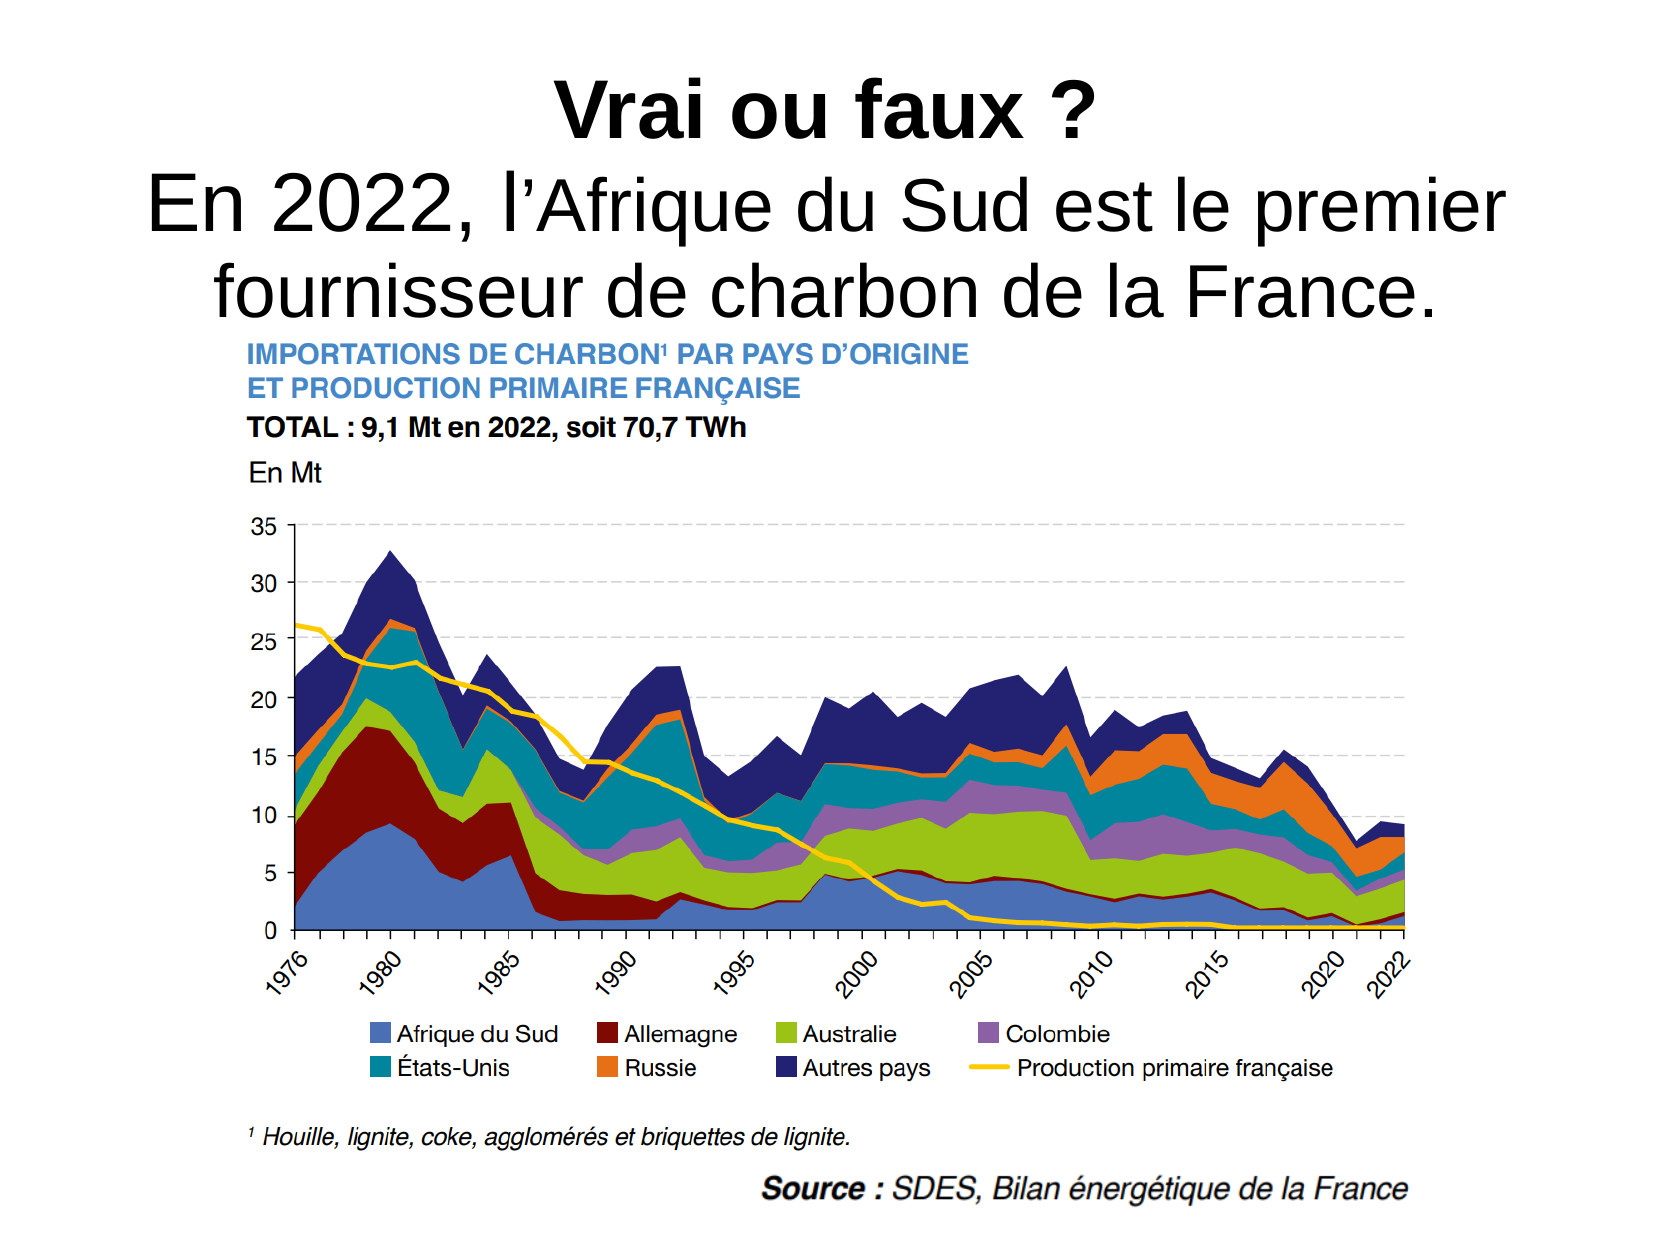

# Vrai ou faux ? En 2022, l’Afrique du Sud est le premier fournisseur de charbon de la France.